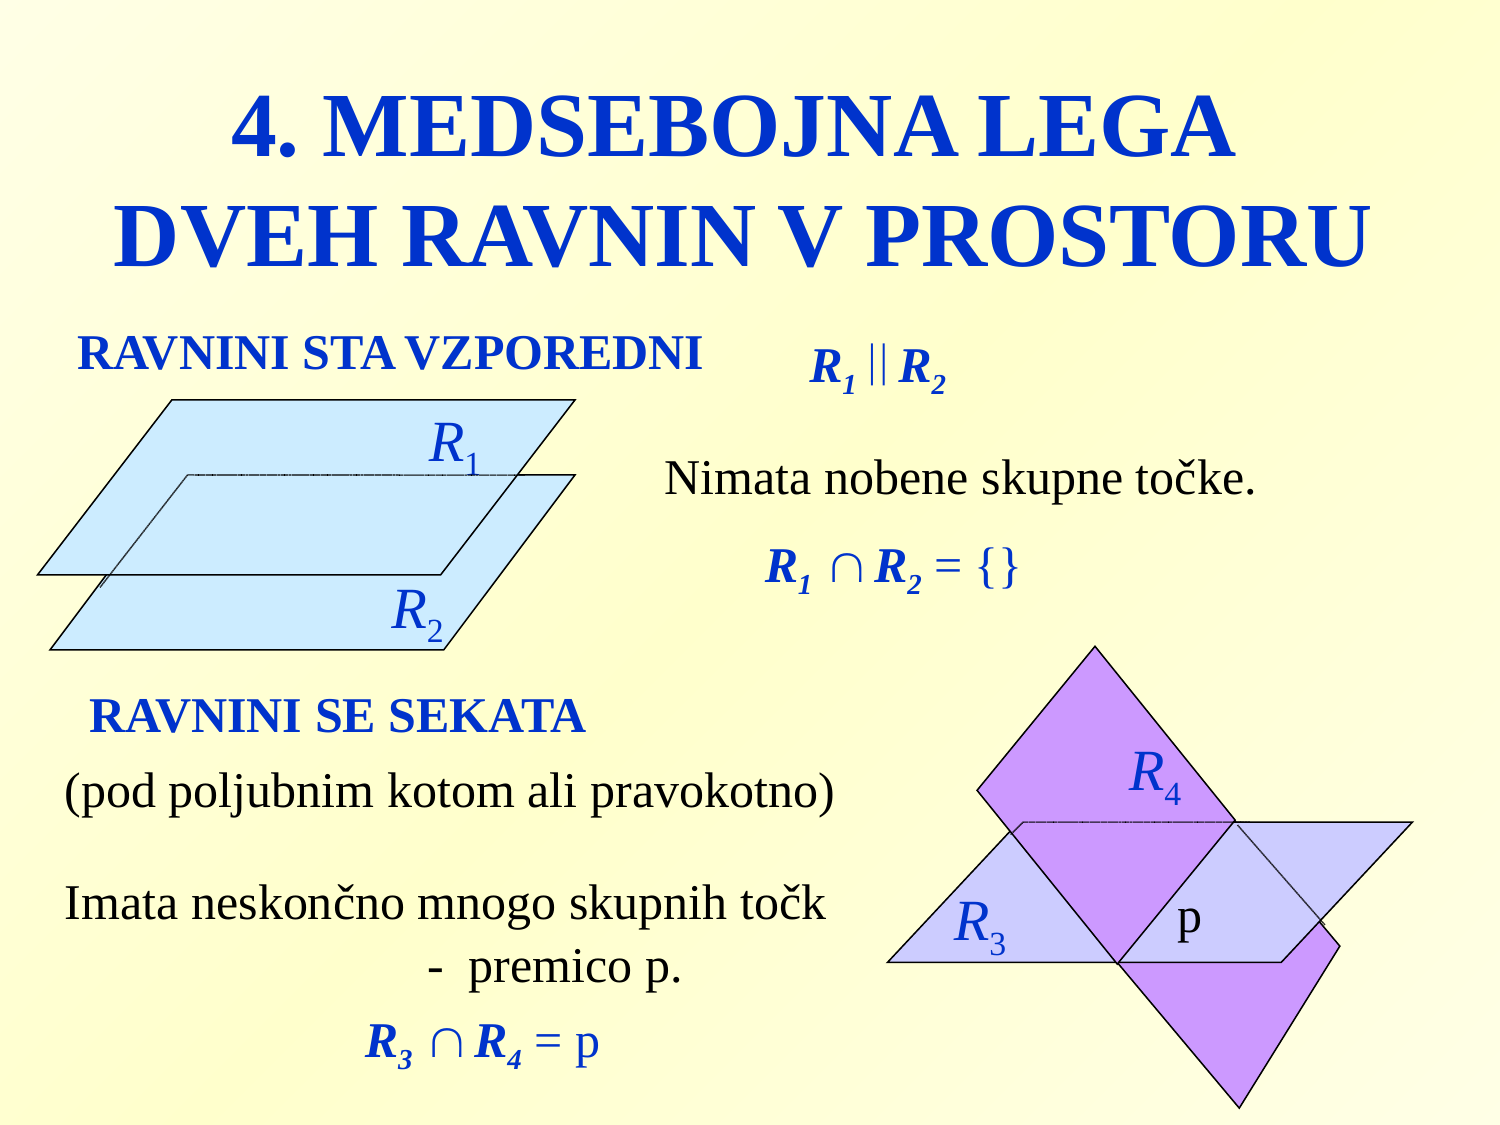

4. MEDSEBOJNA LEGA
DVEH RAVNIN V PROSTORU
RAVNINI STA VZPOREDNI
R1  R2
R1
Nimata nobene skupne točke.
R1  R2 = {}
R2
RAVNINI SE SEKATA
R4
(pod poljubnim kotom ali pravokotno)
Imata neskončno mnogo skupnih točk
R3
p
- premico p.
R3  R4 = p